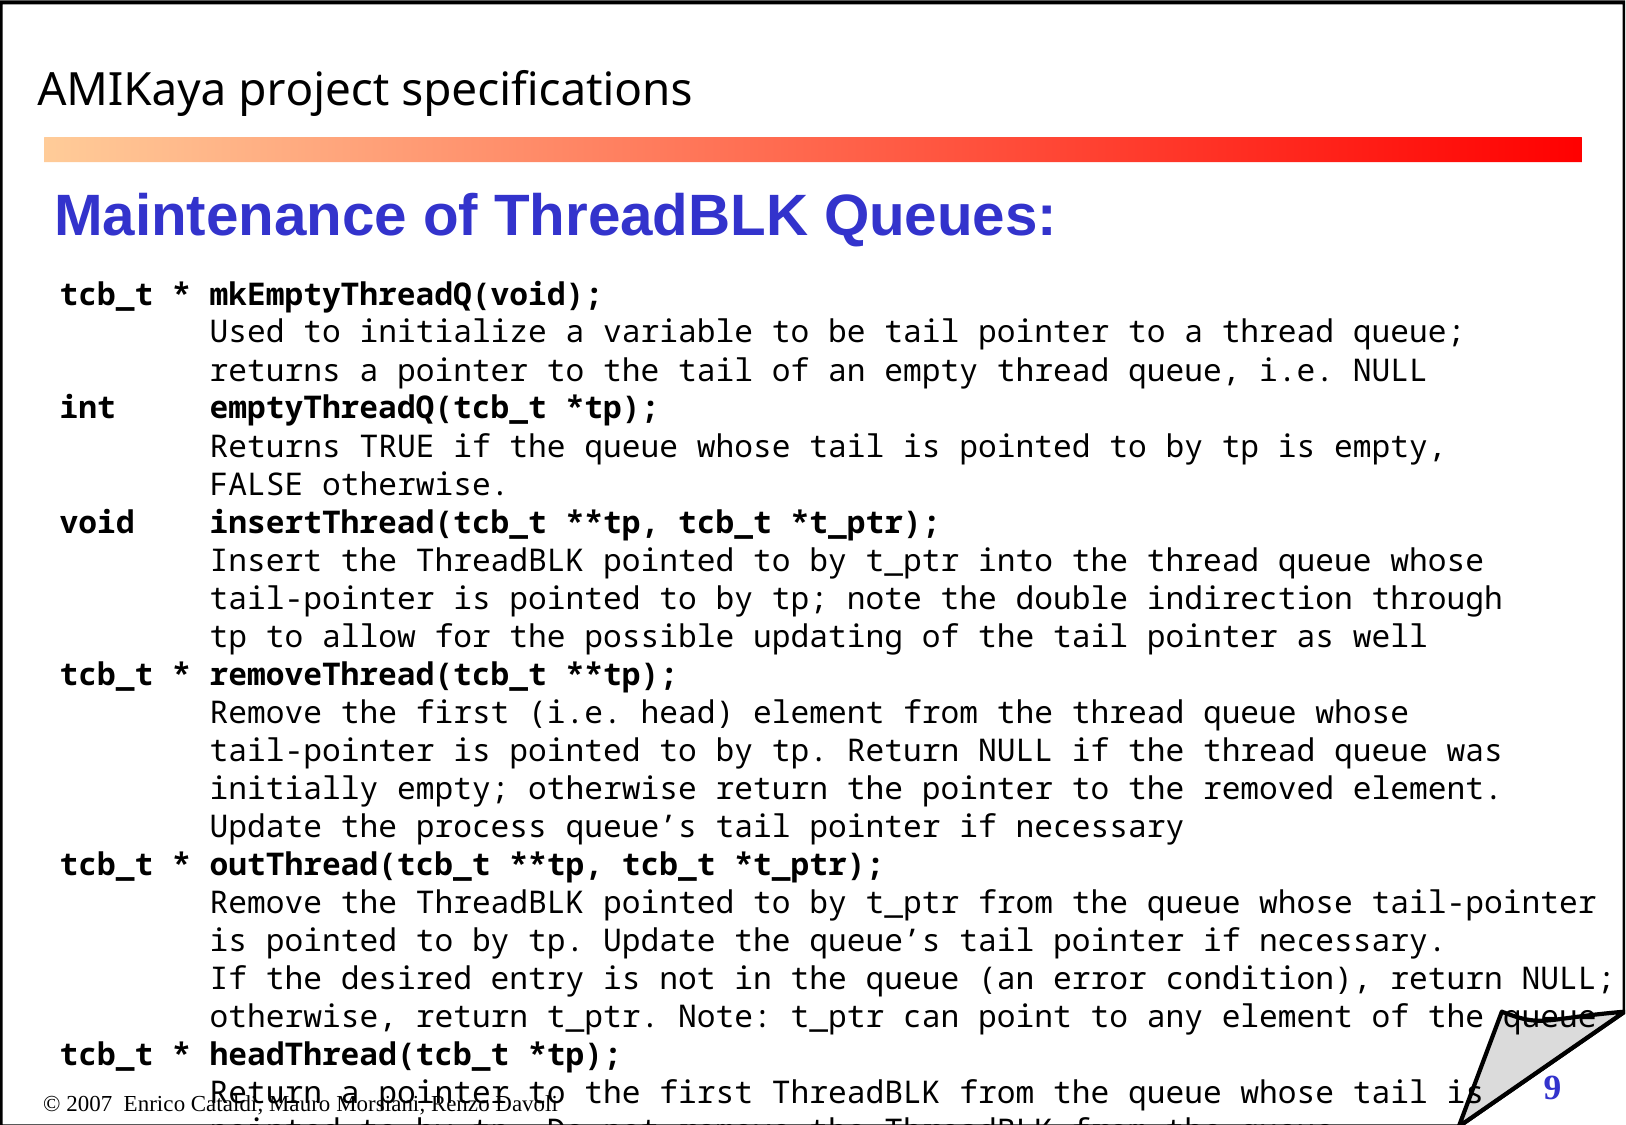

# AMIKaya project specifications
Maintenance of ThreadBLK Queues:
tcb_t * mkEmptyThreadQ(void);
	Used to initialize a variable to be tail pointer to a thread queue;
	returns a pointer to the tail of an empty thread queue, i.e. NULL
int emptyThreadQ(tcb_t *tp);
	Returns TRUE if the queue whose tail is pointed to by tp is empty,
	FALSE otherwise.
void insertThread(tcb_t **tp, tcb_t *t_ptr);
	Insert the ThreadBLK pointed to by t_ptr into the thread queue whose
 tail-pointer is pointed to by tp; note the double indirection through
 tp to allow for the possible updating of the tail pointer as well
tcb_t * removeThread(tcb_t **tp);
	Remove the first (i.e. head) element from the thread queue whose
 tail-pointer is pointed to by tp. Return NULL if the thread queue was
 initially empty; otherwise return the pointer to the removed element.
 Update the process queue’s tail pointer if necessary
tcb_t * outThread(tcb_t **tp, tcb_t *t_ptr);
	Remove the ThreadBLK pointed to by t_ptr from the queue whose tail-pointer
 is pointed to by tp. Update the queue’s tail pointer if necessary.
 If the desired entry is not in the queue (an error condition), return NULL;
 otherwise, return t_ptr. Note: t_ptr can point to any element of the queue
tcb_t * headThread(tcb_t *tp);
	Return a pointer to the first ThreadBLK from the queue whose tail is
 pointed to by tp. Do not remove the ThreadBLK from the queue.
 Return NULL if the queue is empty